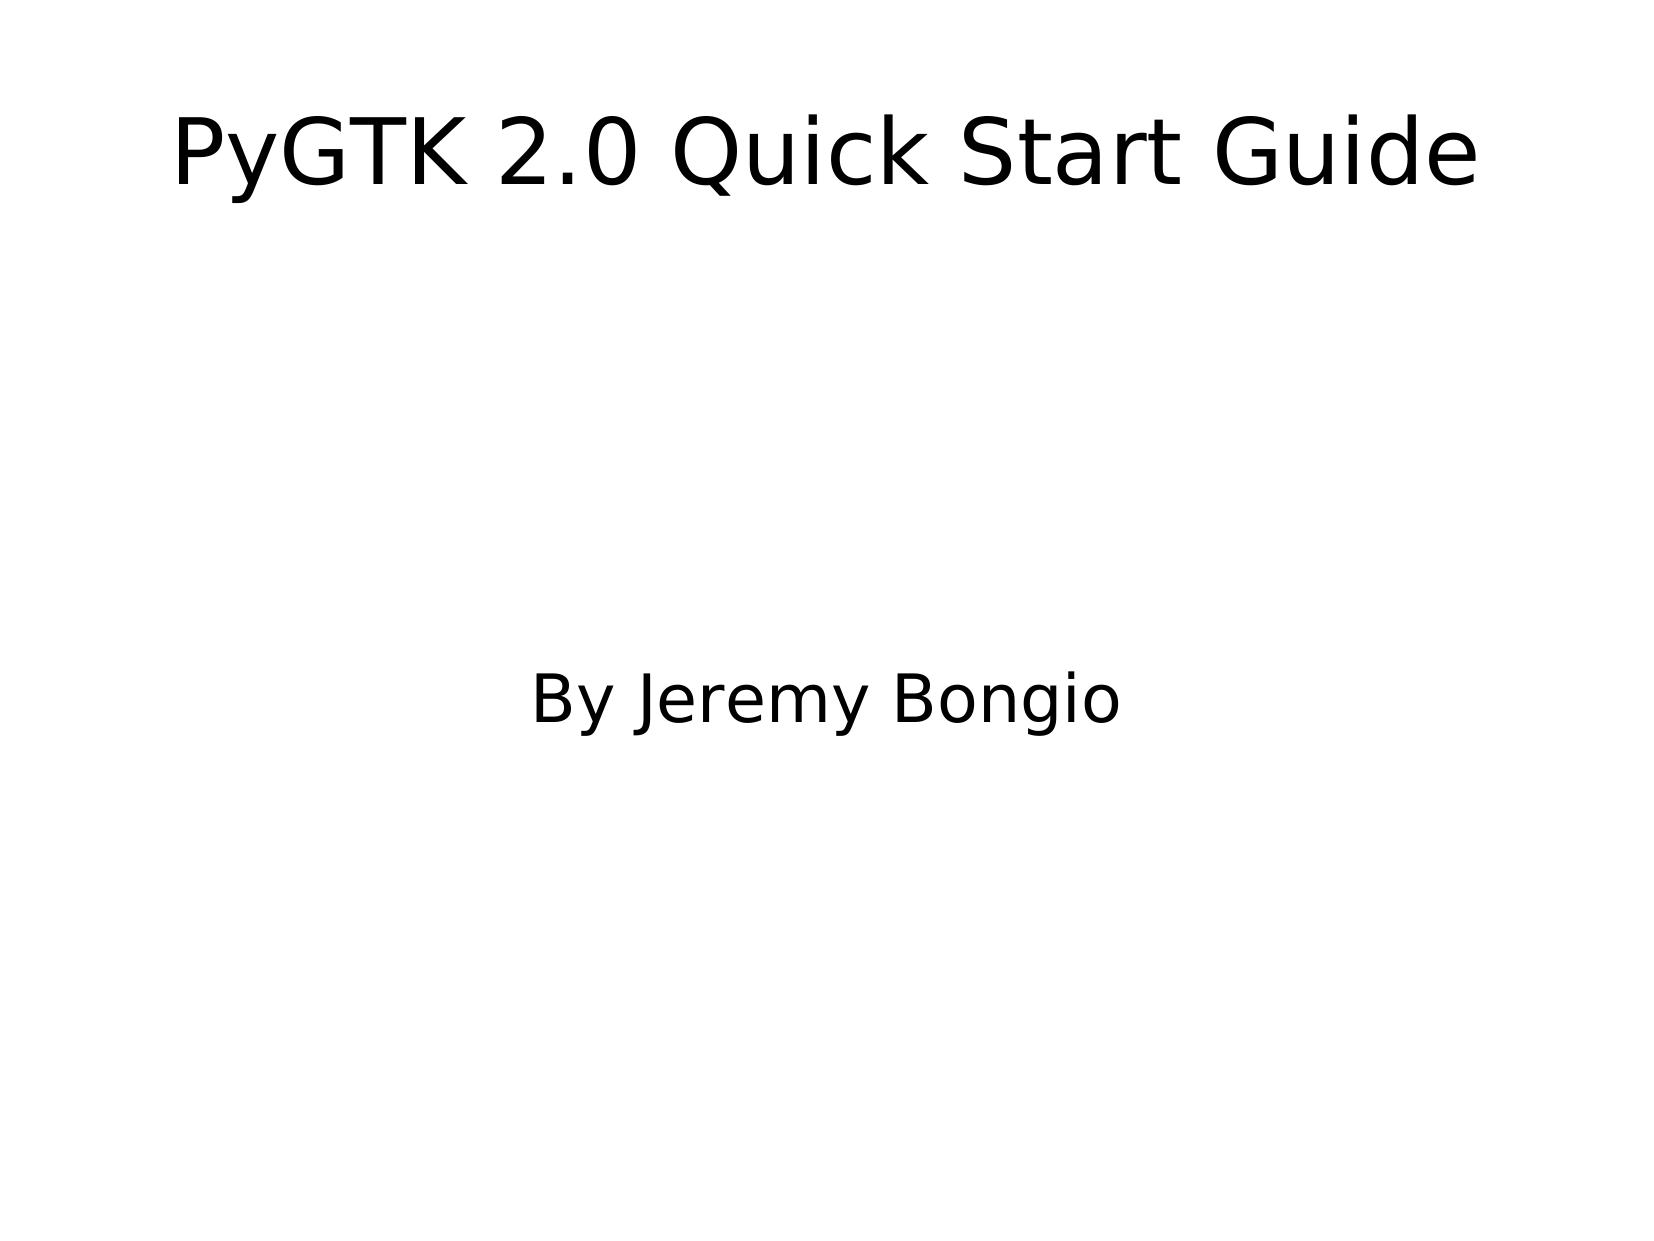

# PyGTK 2.0 Quick Start Guide
By Jeremy Bongio